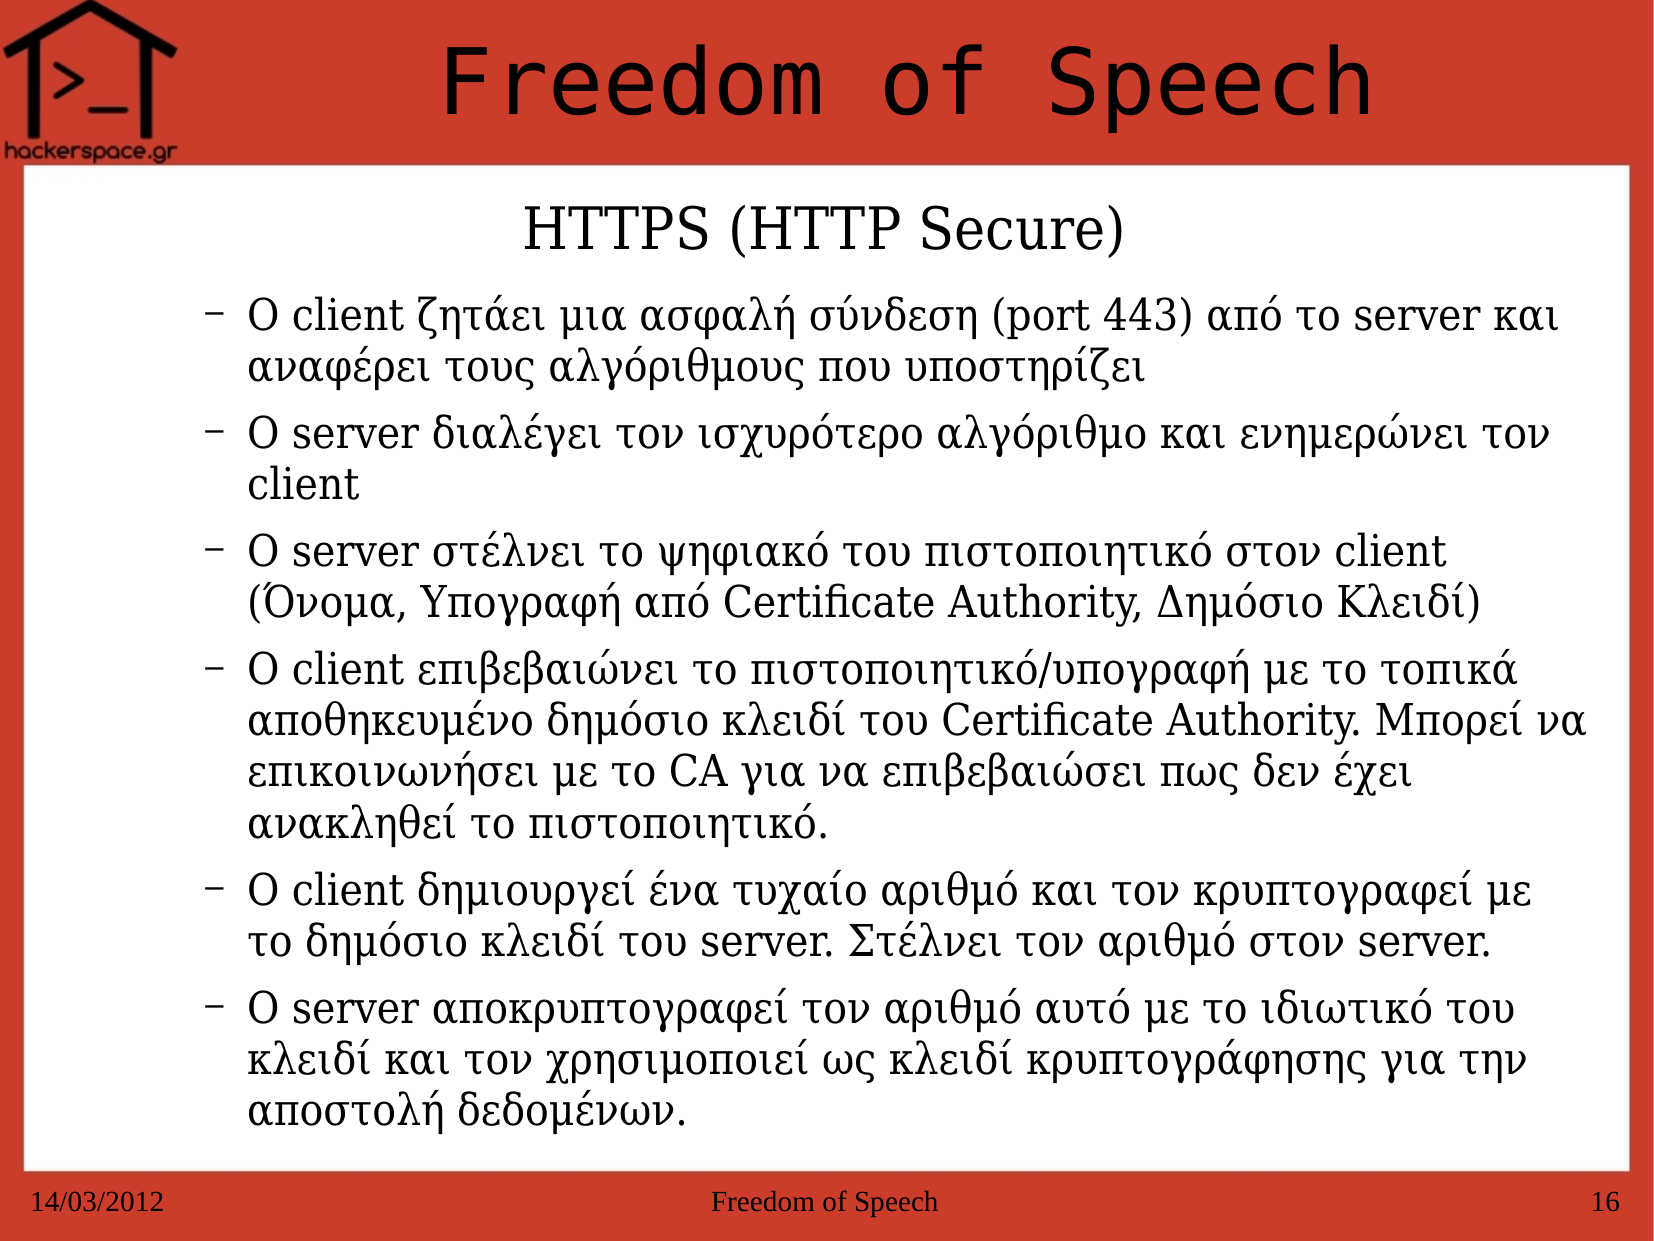

# Freedom of Speech
HTTPS (HTTP Secure)
Ο client ζητάει μια ασφαλή σύνδεση (port 443) από το server και αναφέρει τους αλγόριθμους που υποστηρίζει
Ο server διαλέγει τον ισχυρότερο αλγόριθμο και ενημερώνει τον client
O server στέλνει το ψηφιακό του πιστοποιητικό στον client (Όνομα, Υπογραφή από Certificate Authority, Δημόσιο Κλειδί)
Ο client επιβεβαιώνει το πιστοποιητικό/υπογραφή με το τοπικά αποθηκευμένο δημόσιο κλειδί του Certificate Authority. Μπορεί να επικοινωνήσει με το CA για να επιβεβαιώσει πως δεν έχει ανακληθεί το πιστοποιητικό.
Ο client δημιουργεί ένα τυχαίο αριθμό και τον κρυπτογραφεί με το δημόσιο κλειδί του server. Στέλνει τον αριθμό στον server.
O server αποκρυπτογραφεί τον αριθμό αυτό με το ιδιωτικό του κλειδί και τον χρησιμοποιεί ως κλειδί κρυπτογράφησης για την αποστολή δεδομένων.
14/03/2012
Freedom of Speech
16